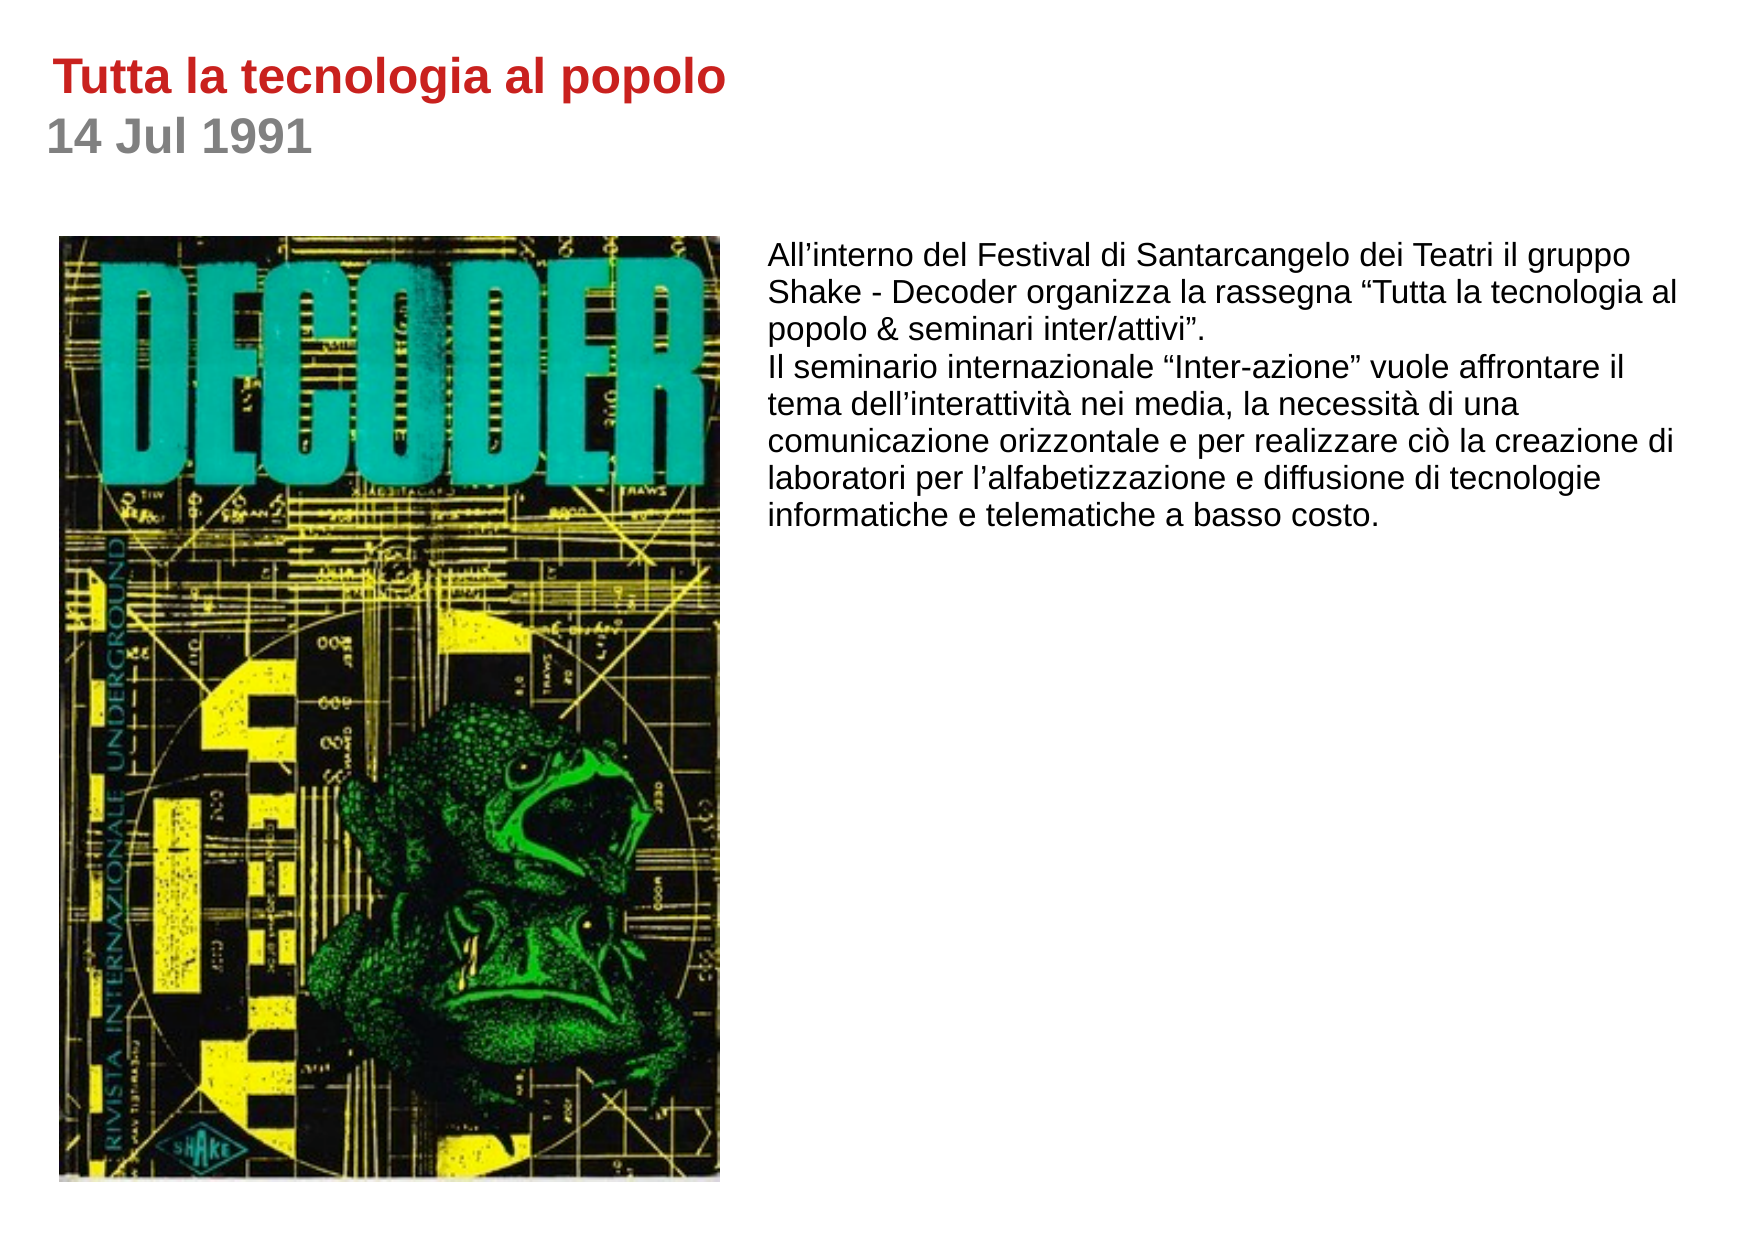

# Tutta la tecnologia al popolo
14 Jul 1991
All’interno del Festival di Santarcangelo dei Teatri il gruppo Shake - Decoder organizza la rassegna “Tutta la tecnologia al popolo & seminari inter/attivi”.
Il seminario internazionale “Inter-azione” vuole affrontare il tema dell’interattività nei media, la necessità di una comunicazione orizzontale e per realizzare ciò la creazione di laboratori per l’alfabetizzazione e diffusione di tecnologie informatiche e telematiche a basso costo.